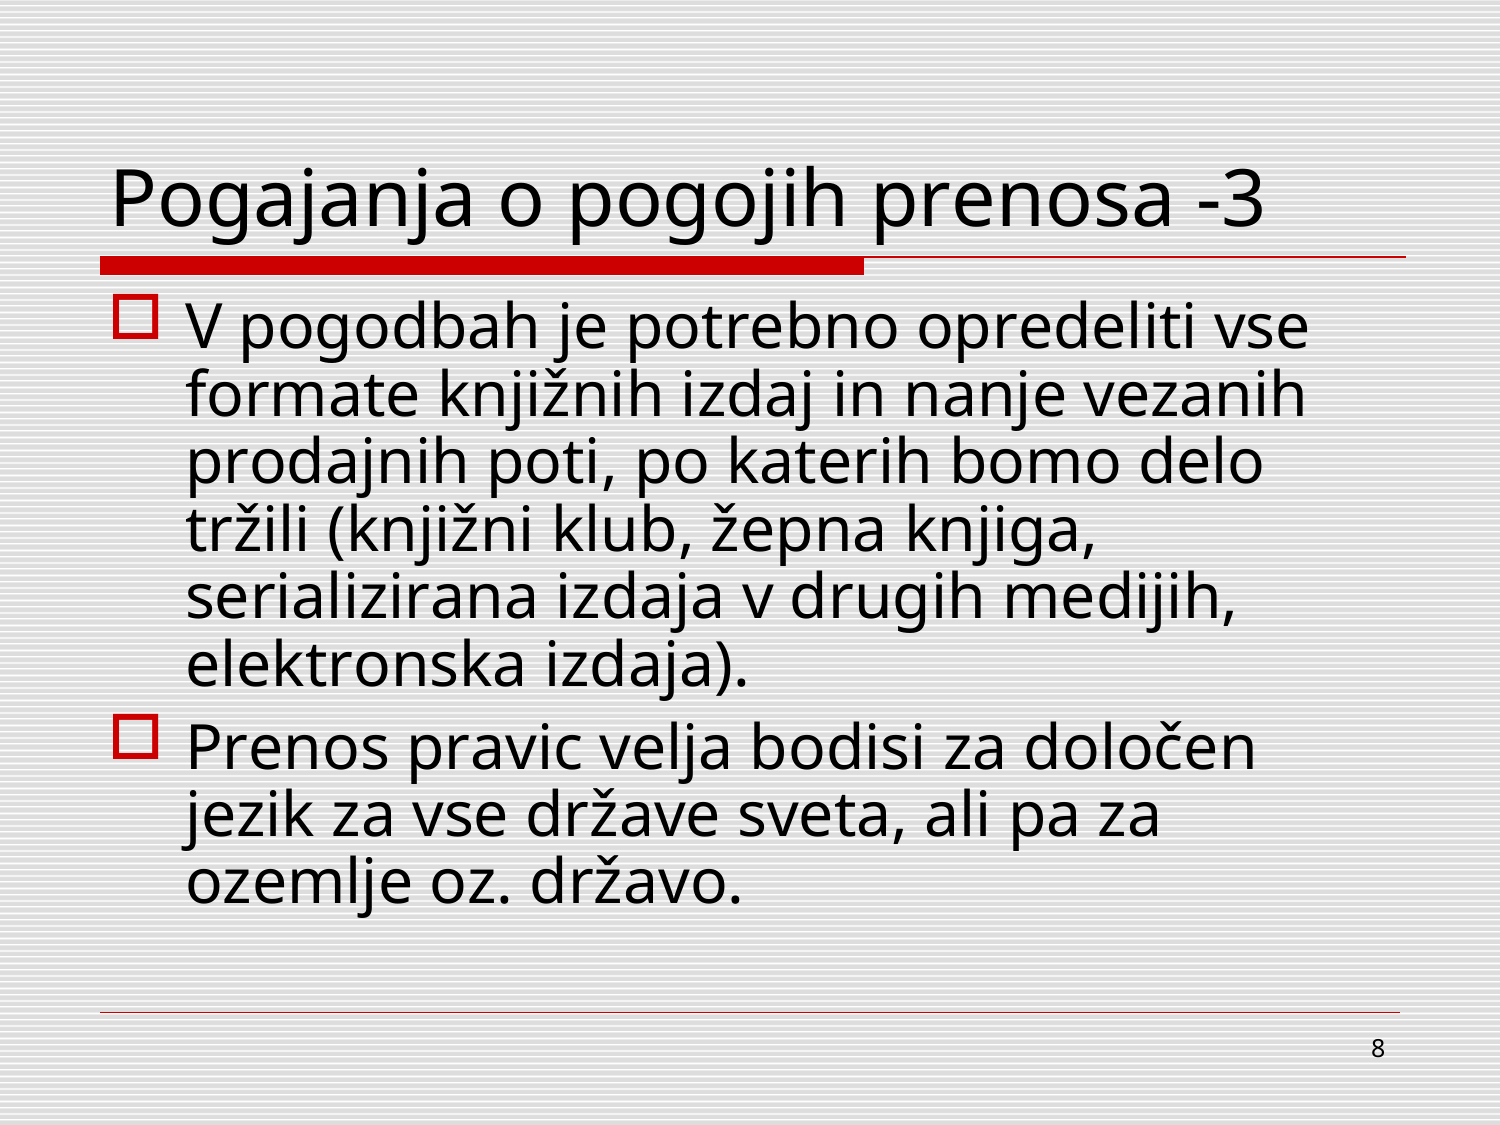

# Pogajanja o pogojih prenosa -3
V pogodbah je potrebno opredeliti vse formate knjižnih izdaj in nanje vezanih prodajnih poti, po katerih bomo delo tržili (knjižni klub, žepna knjiga, serializirana izdaja v drugih medijih, elektronska izdaja).
Prenos pravic velja bodisi za določen jezik za vse države sveta, ali pa za ozemlje oz. državo.